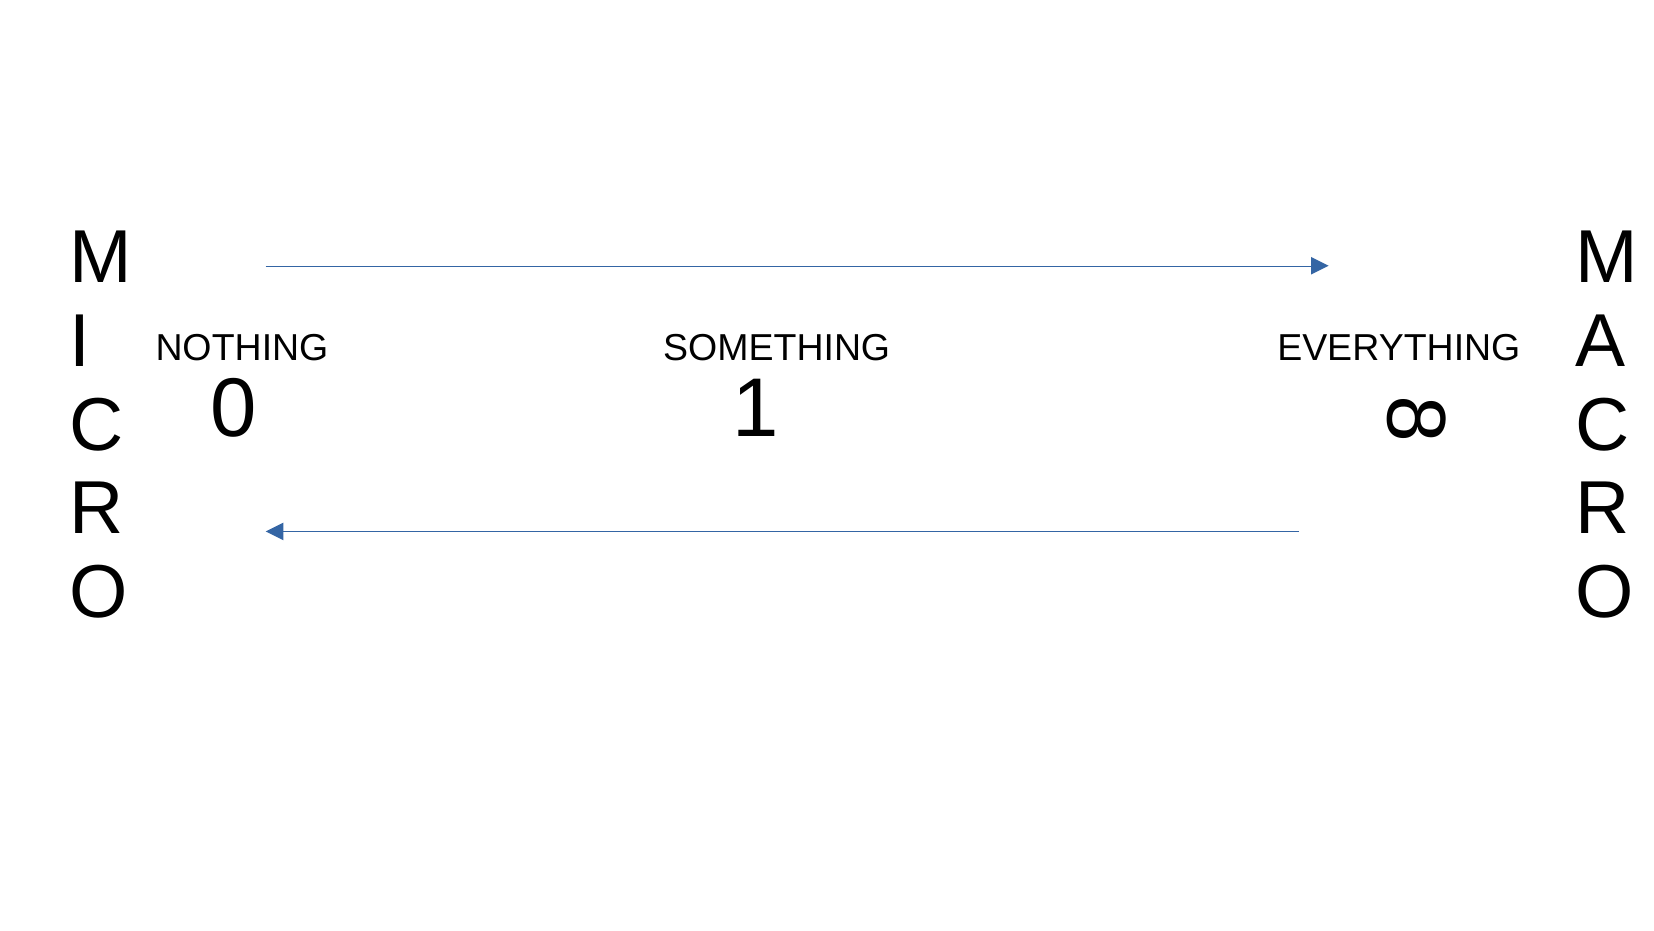

MICRO
MACRO
 NOTHING SOMETHING EVERYTHING
8
 0 1